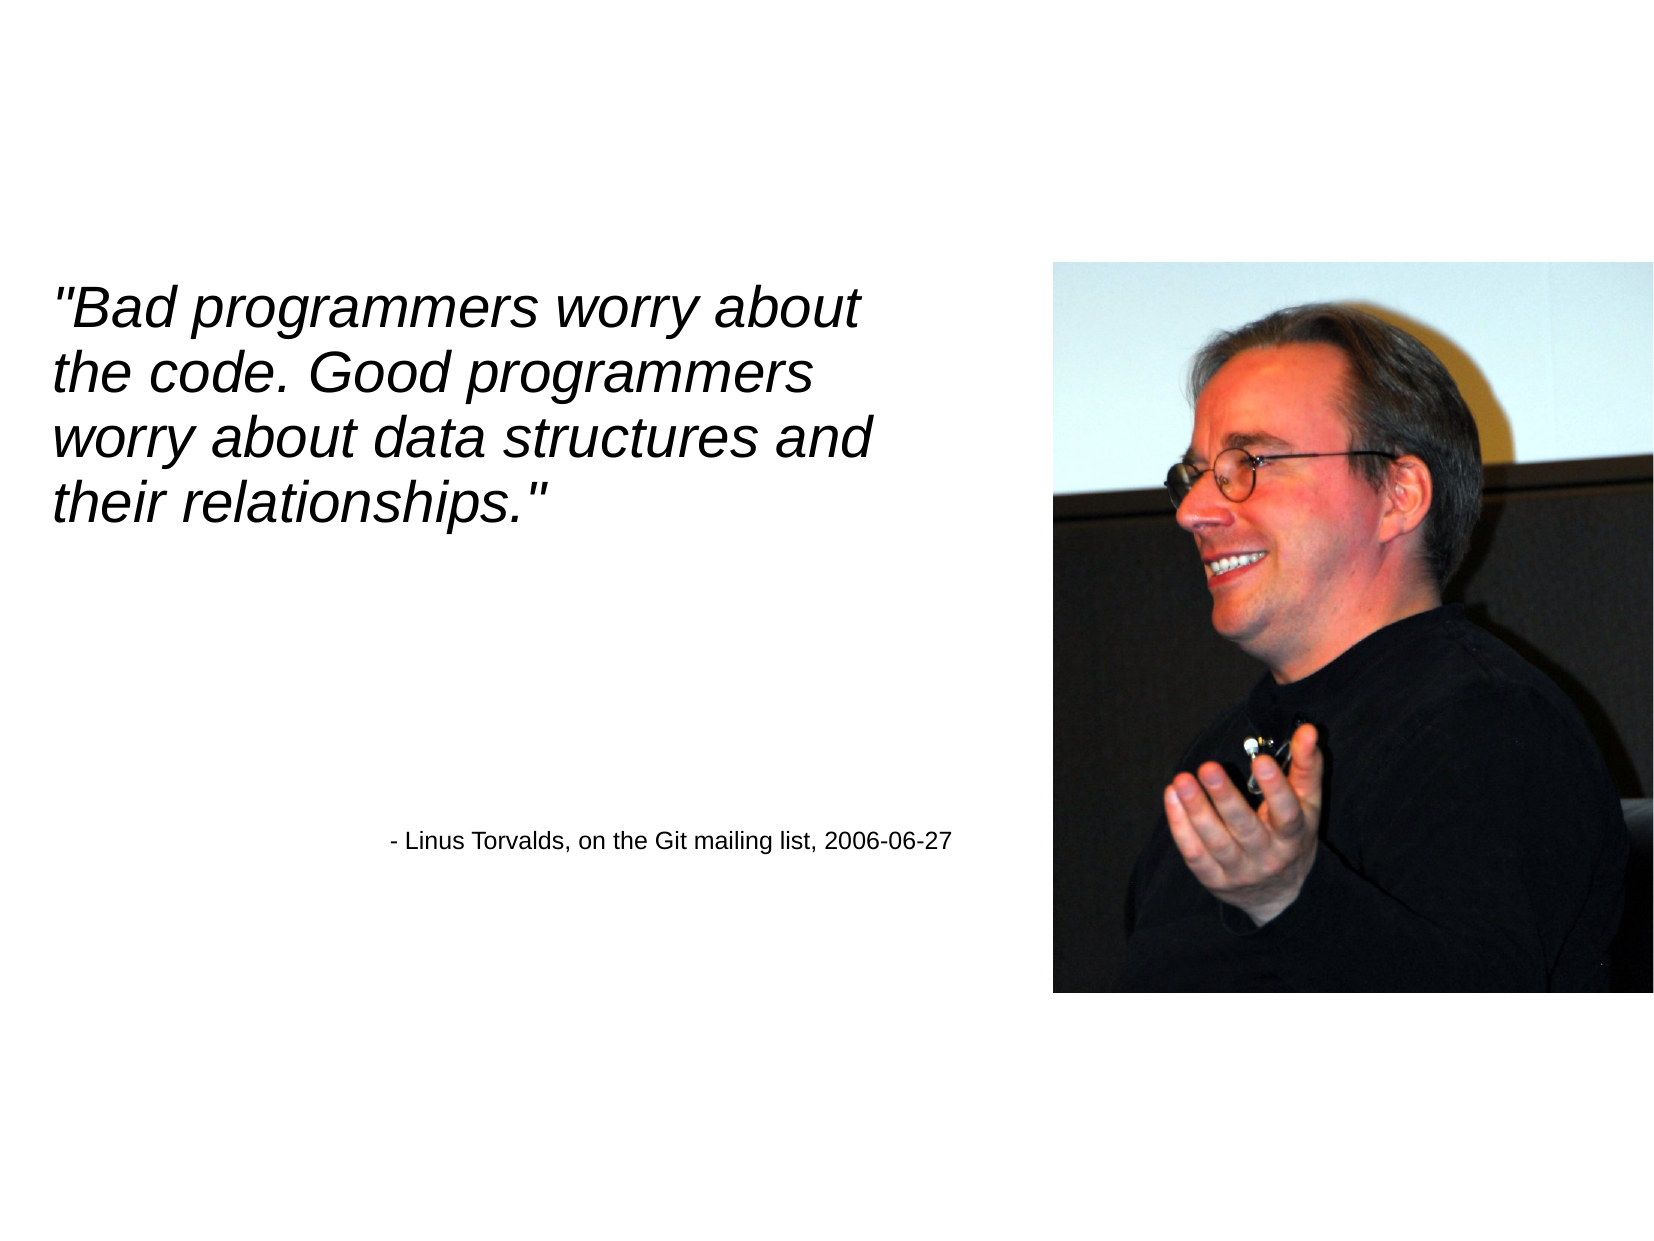

"Bad programmers worry about
the code. Good programmers
worry about data structures and
their relationships."
- Linus Torvalds, on the Git mailing list, 2006-06-27